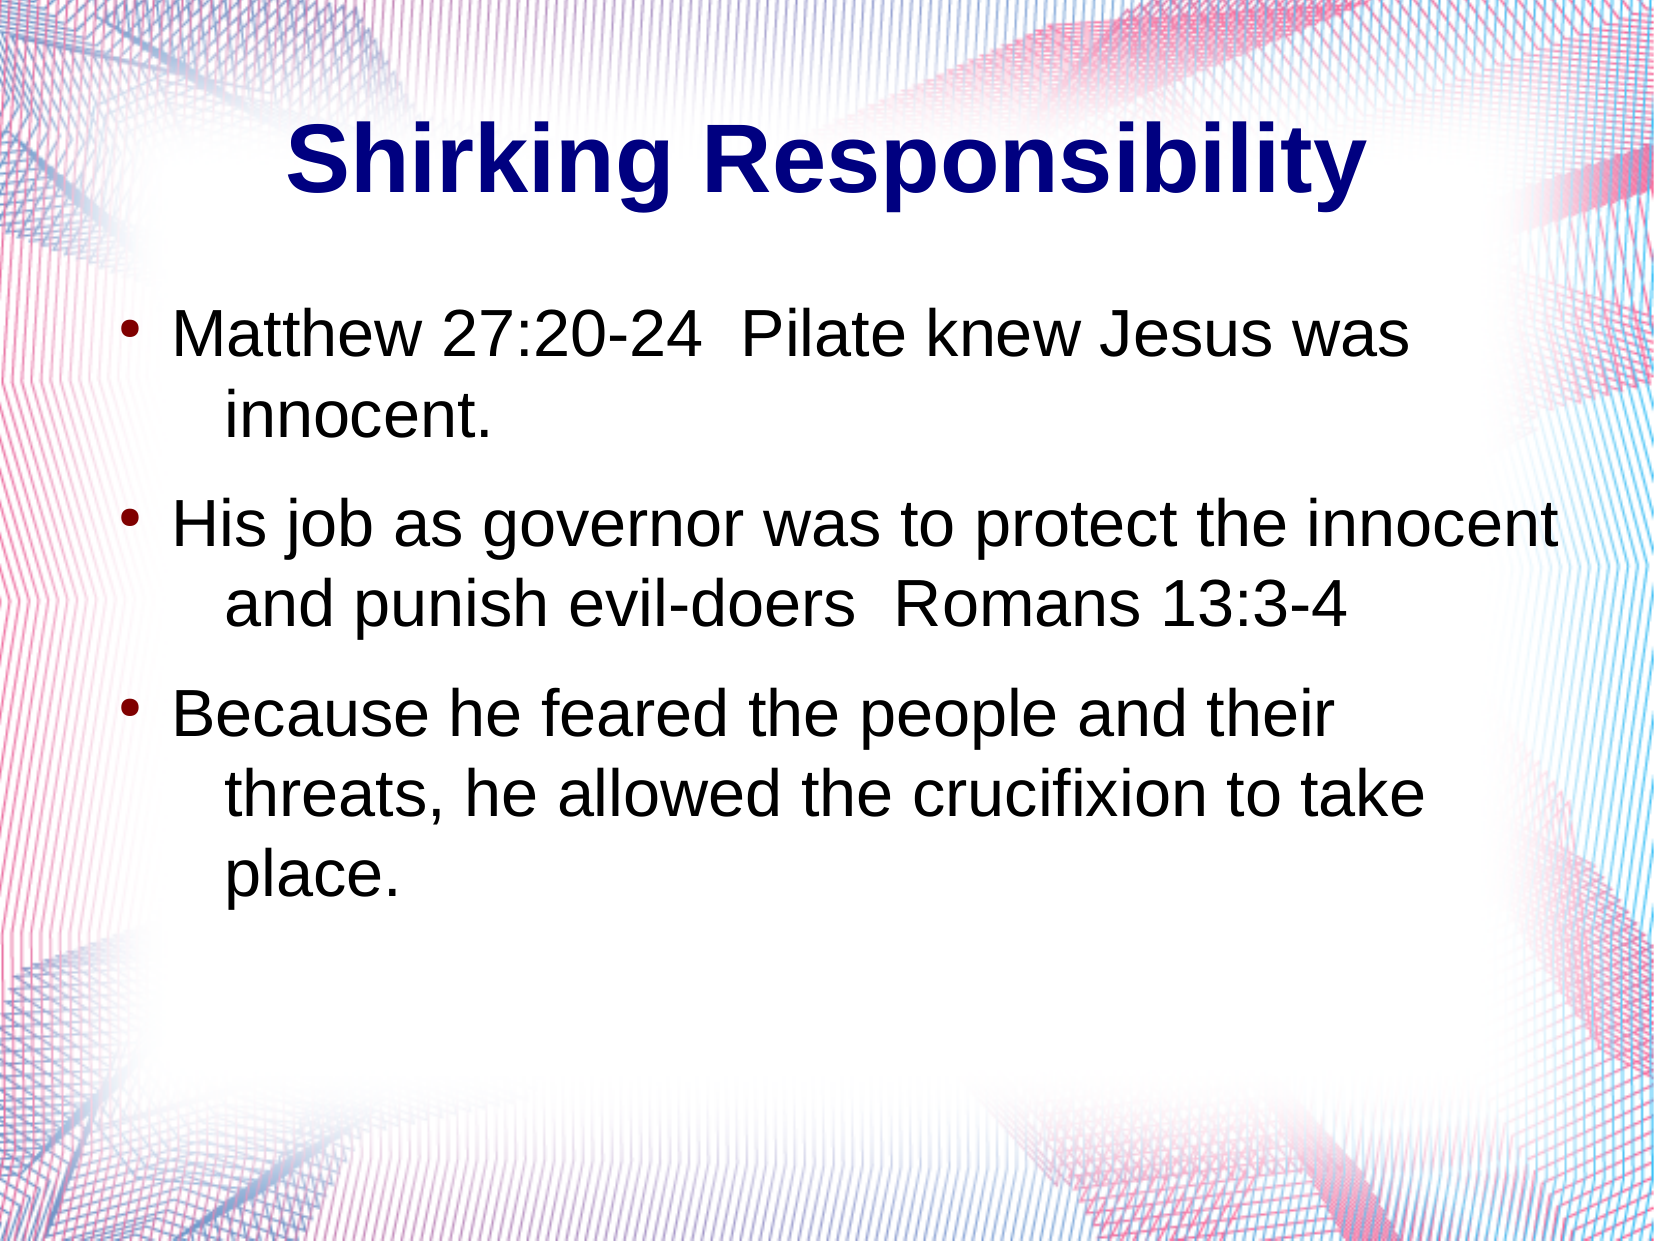

# Shirking Responsibility
Matthew 27:20-24 Pilate knew Jesus was innocent.
His job as governor was to protect the innocent and punish evil-doers Romans 13:3-4
Because he feared the people and their threats, he allowed the crucifixion to take place.